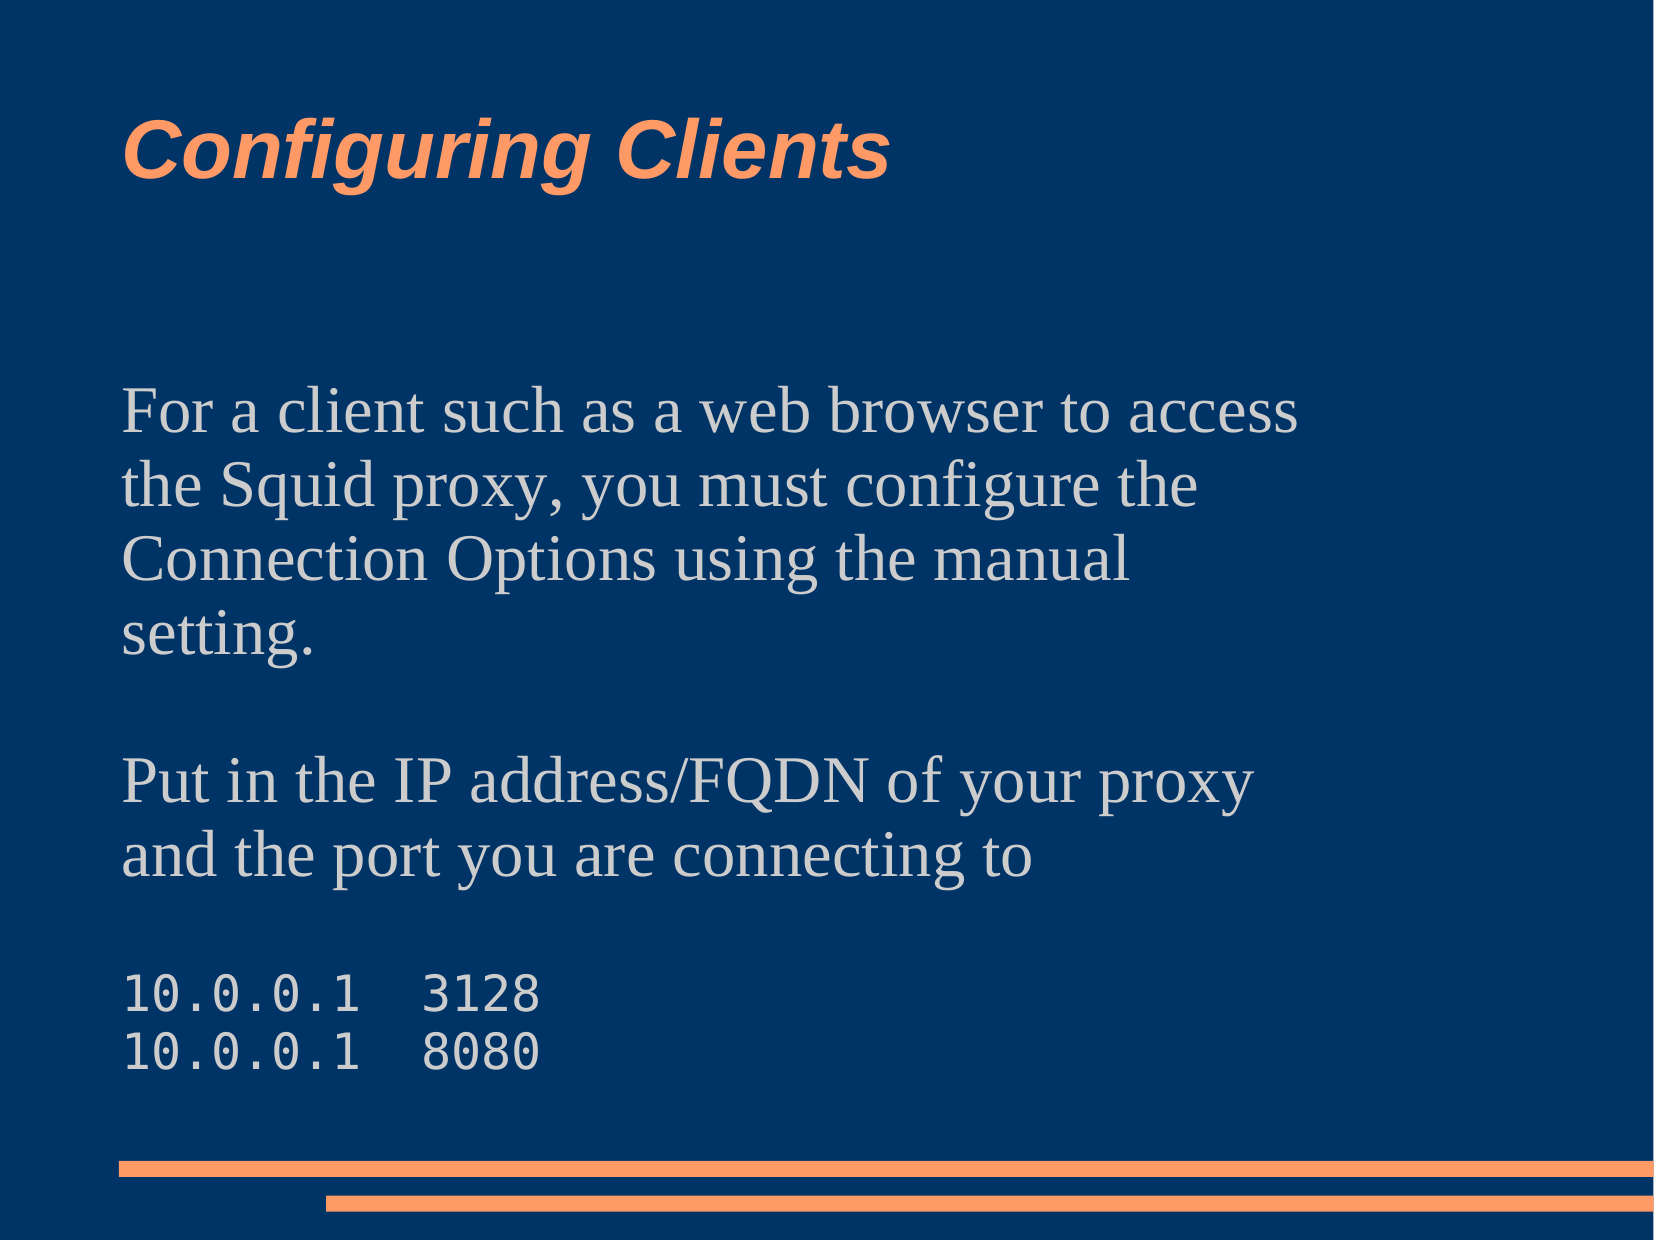

# Configuring Clients
For a client such as a web browser to access
the Squid proxy, you must configure the
Connection Options using the manual
setting.
Put in the IP address/FQDN of your proxy
and the port you are connecting to
10.0.0.1 3128
10.0.0.1 8080